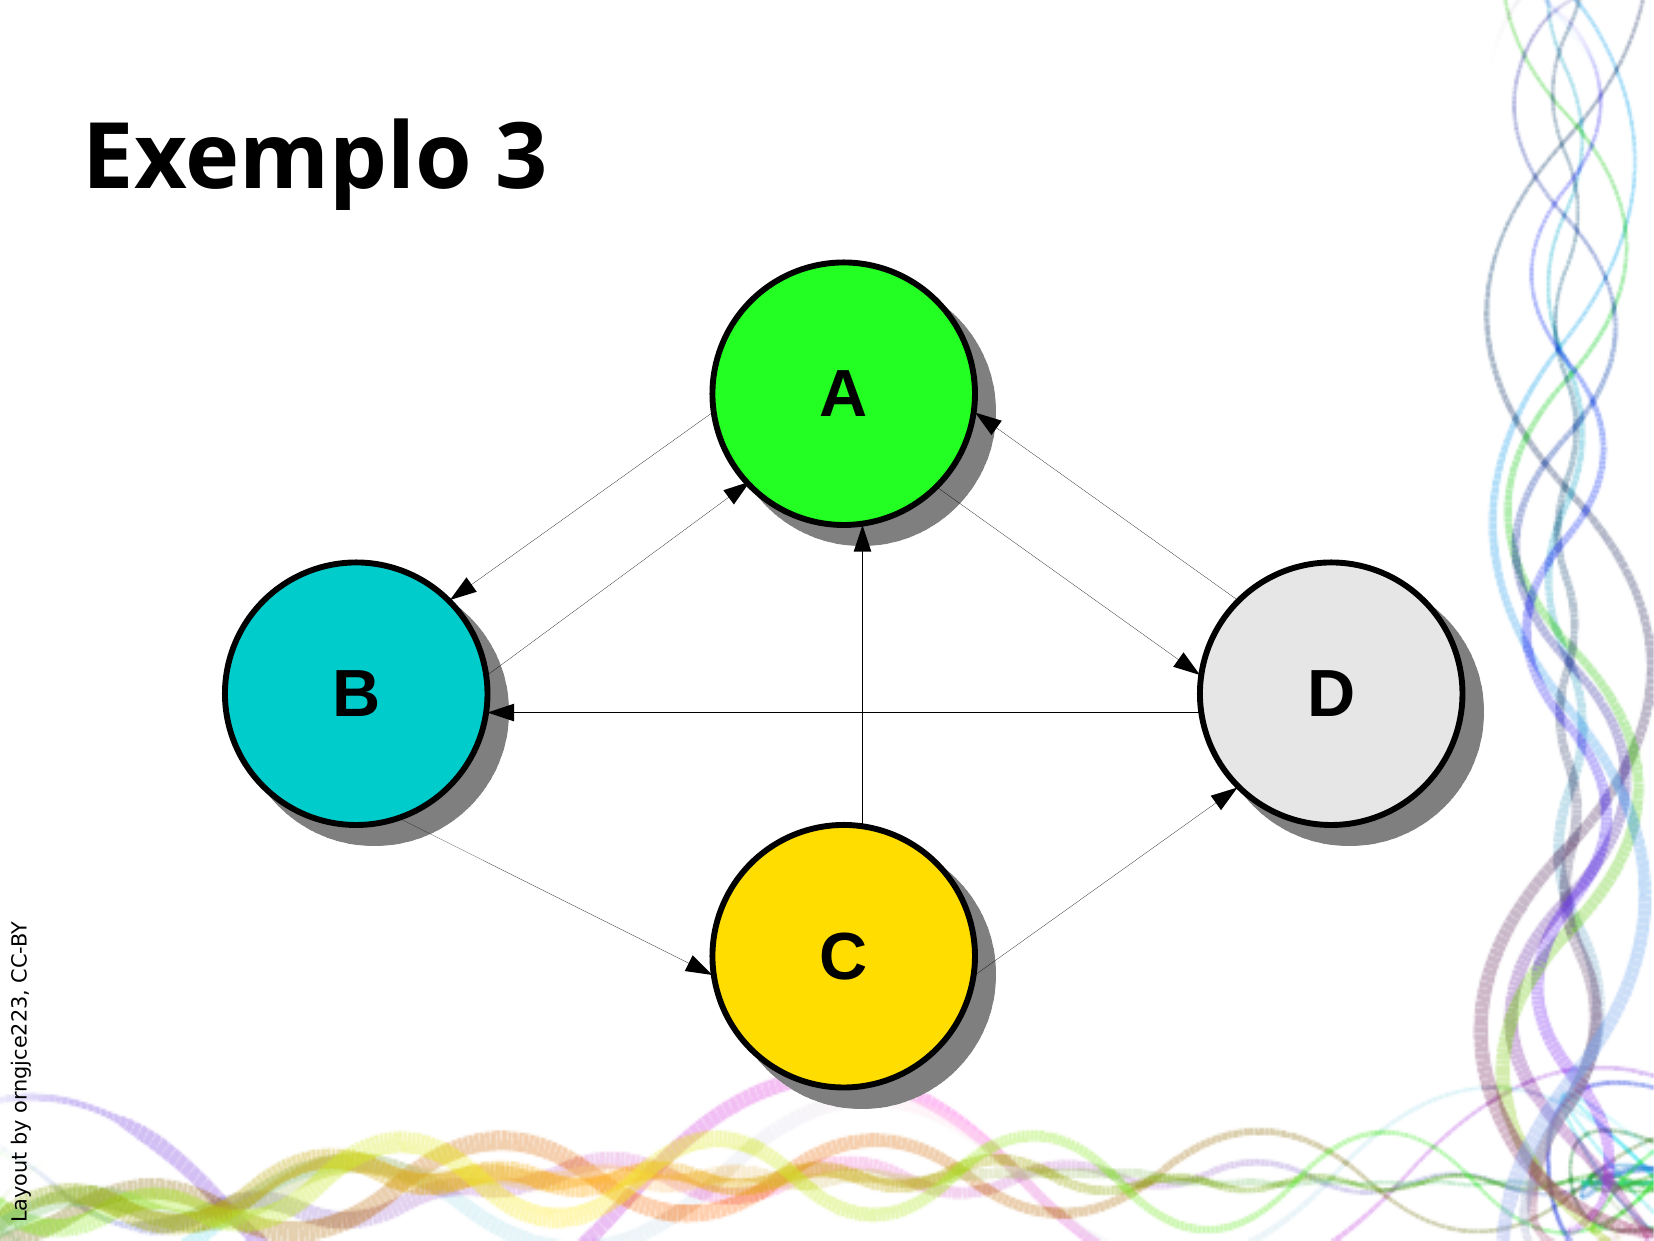

# Exemplo 3
A
B
D
C